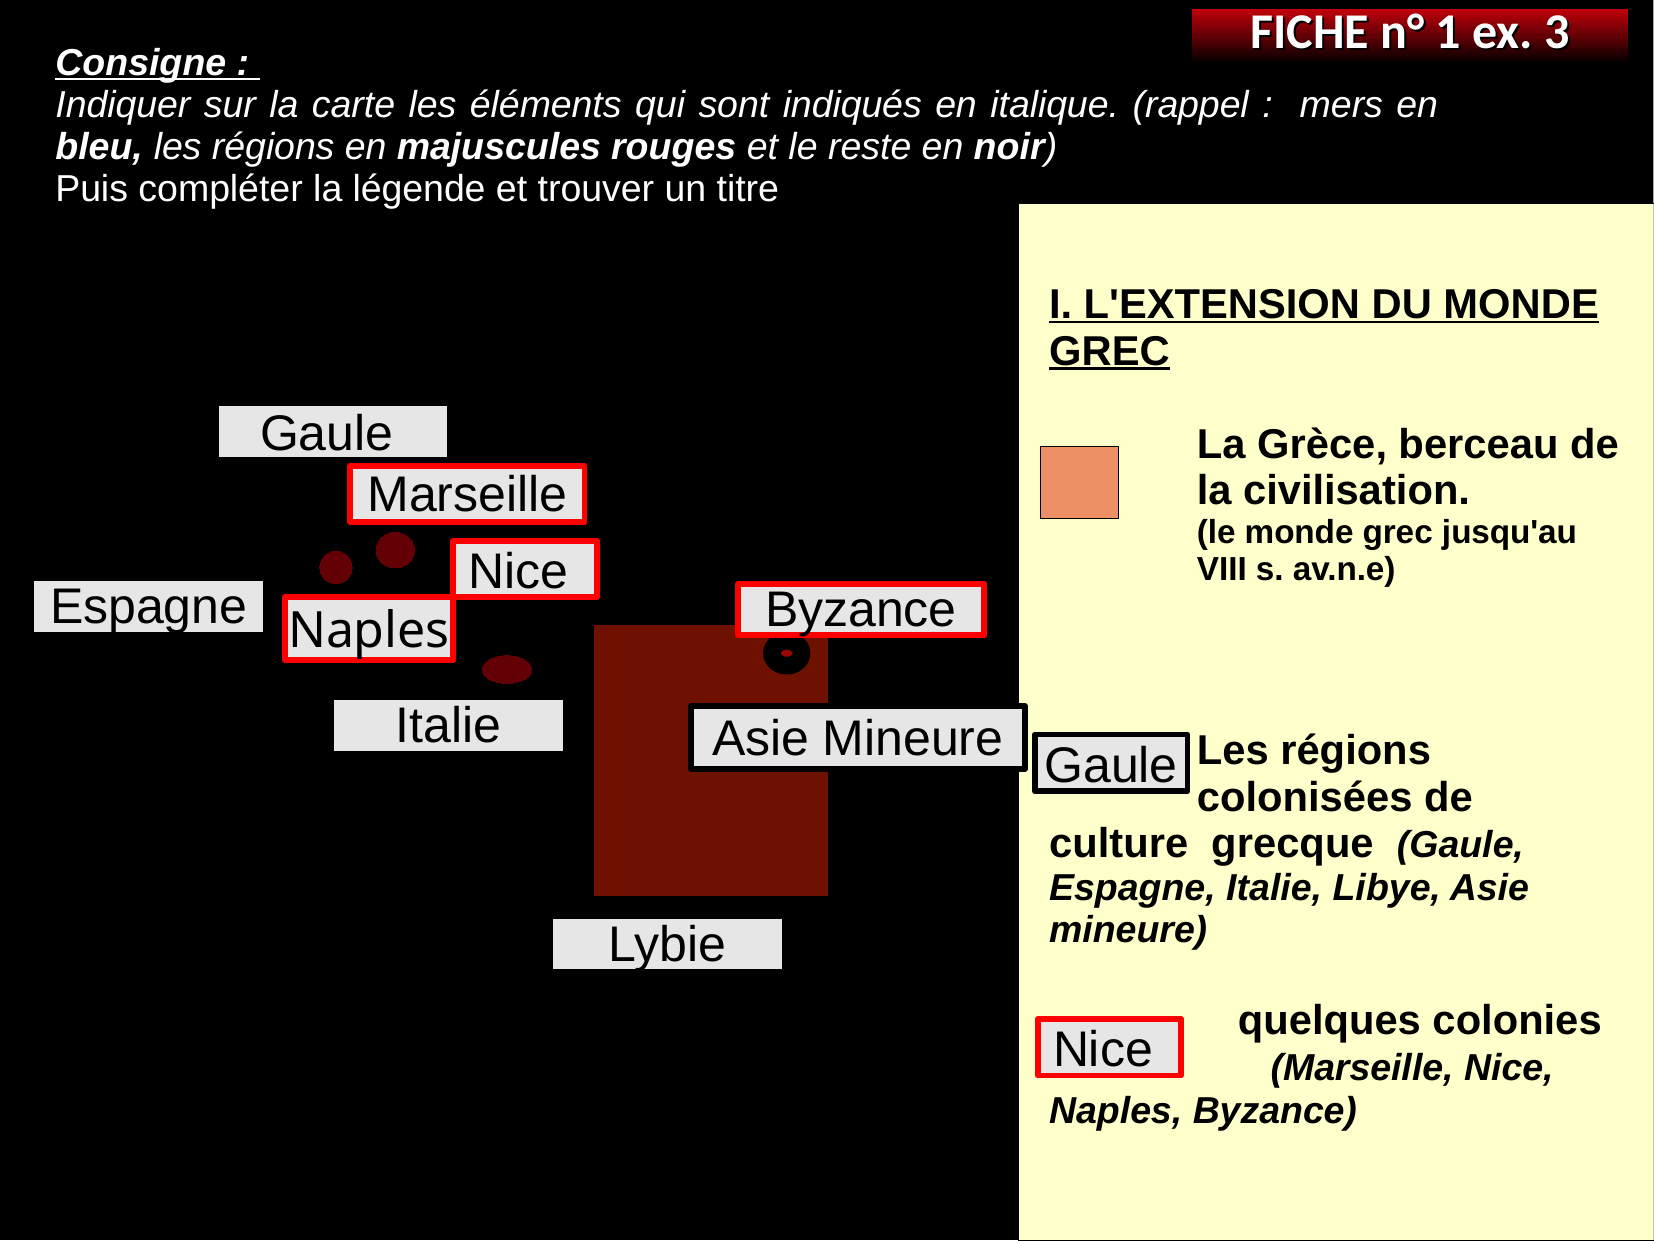

FICHE n° 1 ex. 3
Consigne :
Indiquer sur la carte les éléments qui sont indiqués en italique. (rappel : mers en bleu, les régions en majuscules rouges et le reste en noir)
Puis compléter la légende et trouver un titre
I. L'EXTENSION DU MONDE GREC
		La Grèce, berceau de 		la civilisation.
		(le monde grec jusqu'au 		VIII s. av.n.e)
		Les régions 				colonisées de culture grecque (Gaule, Espagne, Italie, Libye, Asie mineure)
	 quelques colonies 			(Marseille, Nice, 	Naples, Byzance)
Gaule
Marseille
Nice
Espagne
 Byzance
Naples
Italie
Asie Mineure
 Gaule
Lybie
Nice